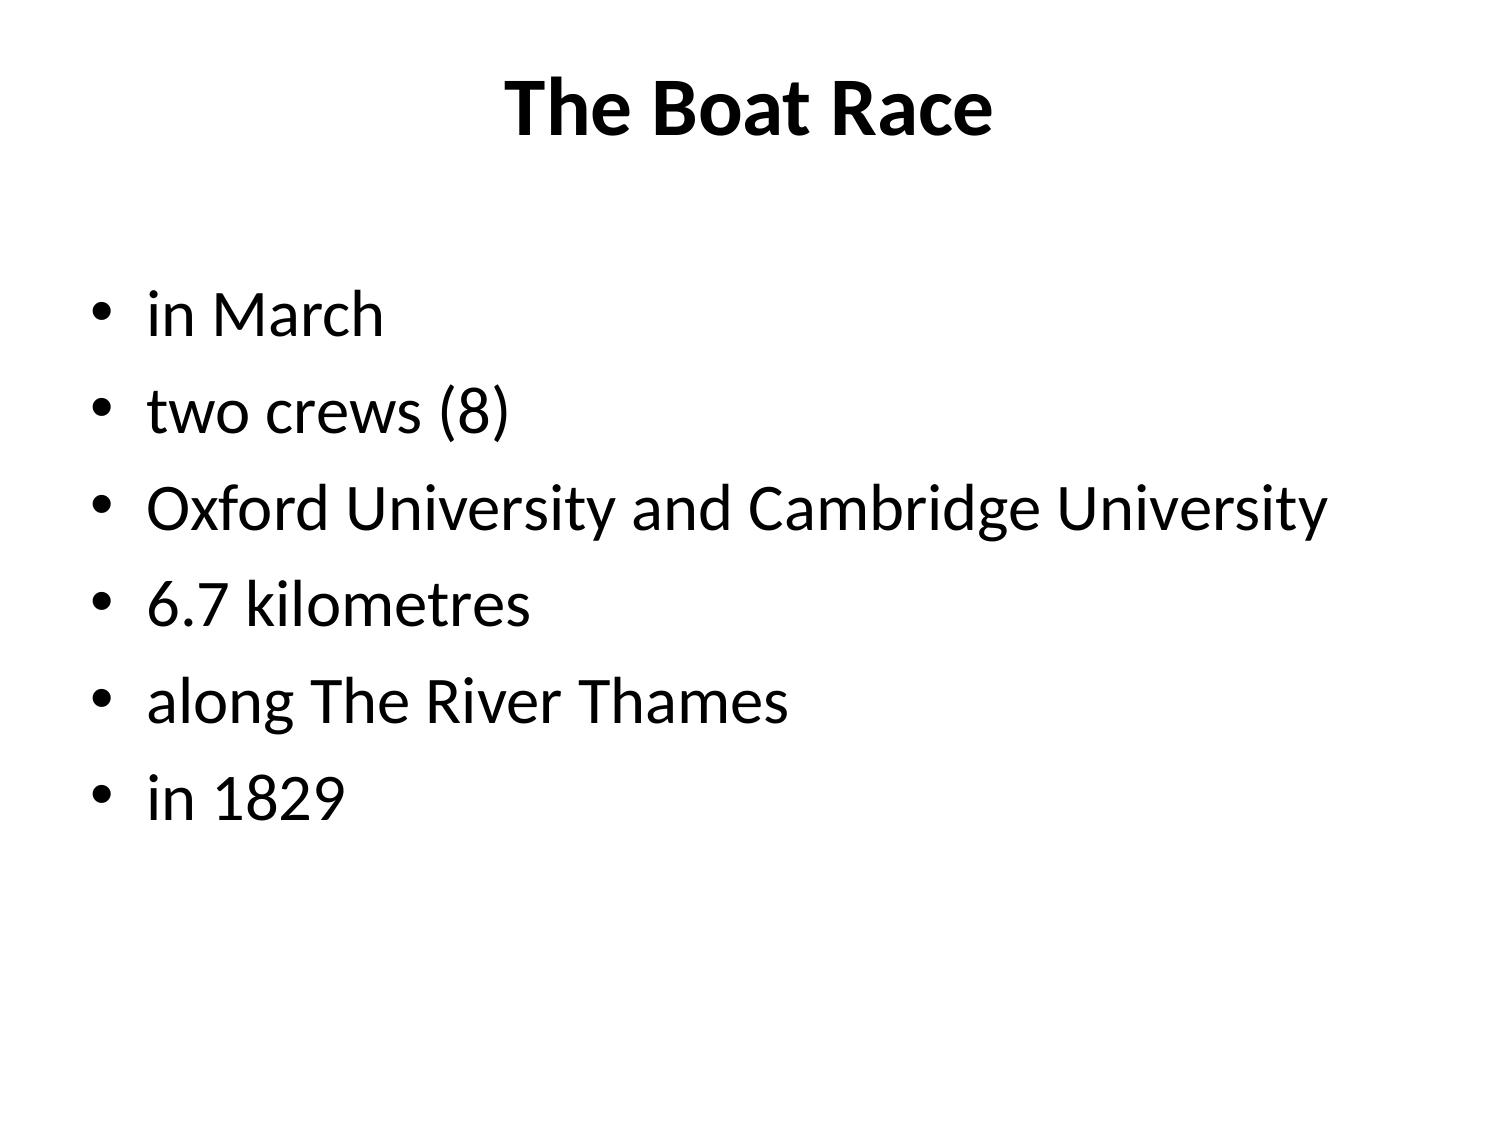

# The Boat Race
in March
two crews (8)
Oxford University and Cambridge University
6.7 kilometres
along The River Thames
in 1829